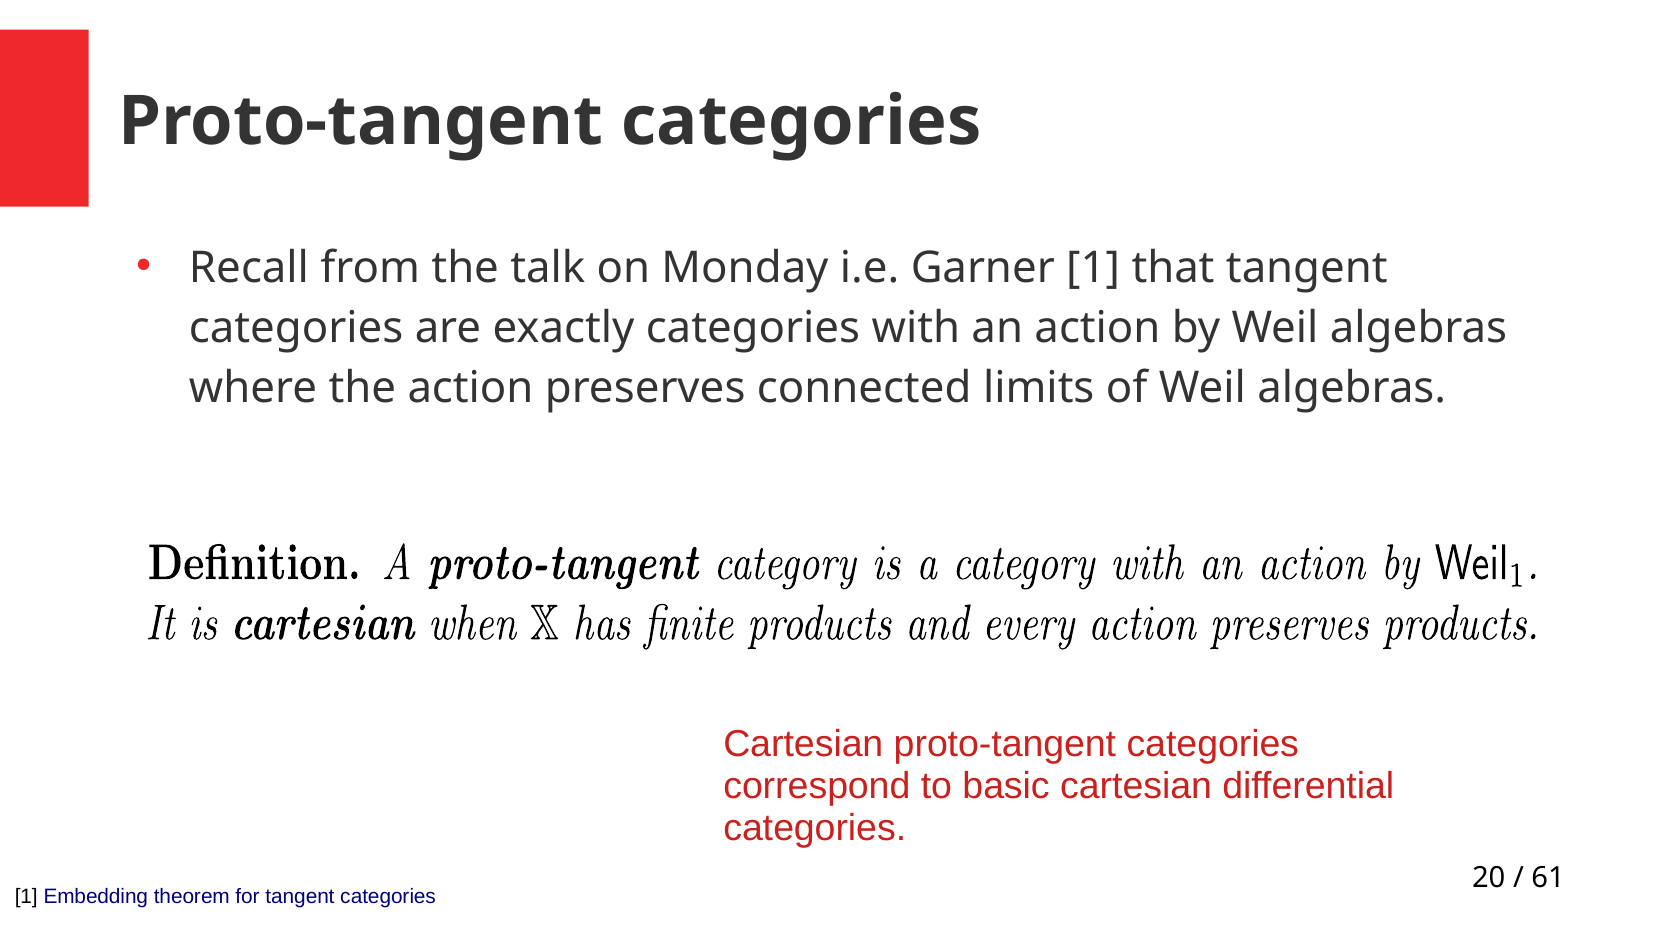

# Proto-tangent categories
Recall from the talk on Monday i.e. Garner [1] that tangent categories are exactly categories with an action by Weil algebras where the action preserves connected limits of Weil algebras.
Cartesian proto-tangent categories correspond to basic cartesian differential categories.
20
[1] Embedding theorem for tangent categories